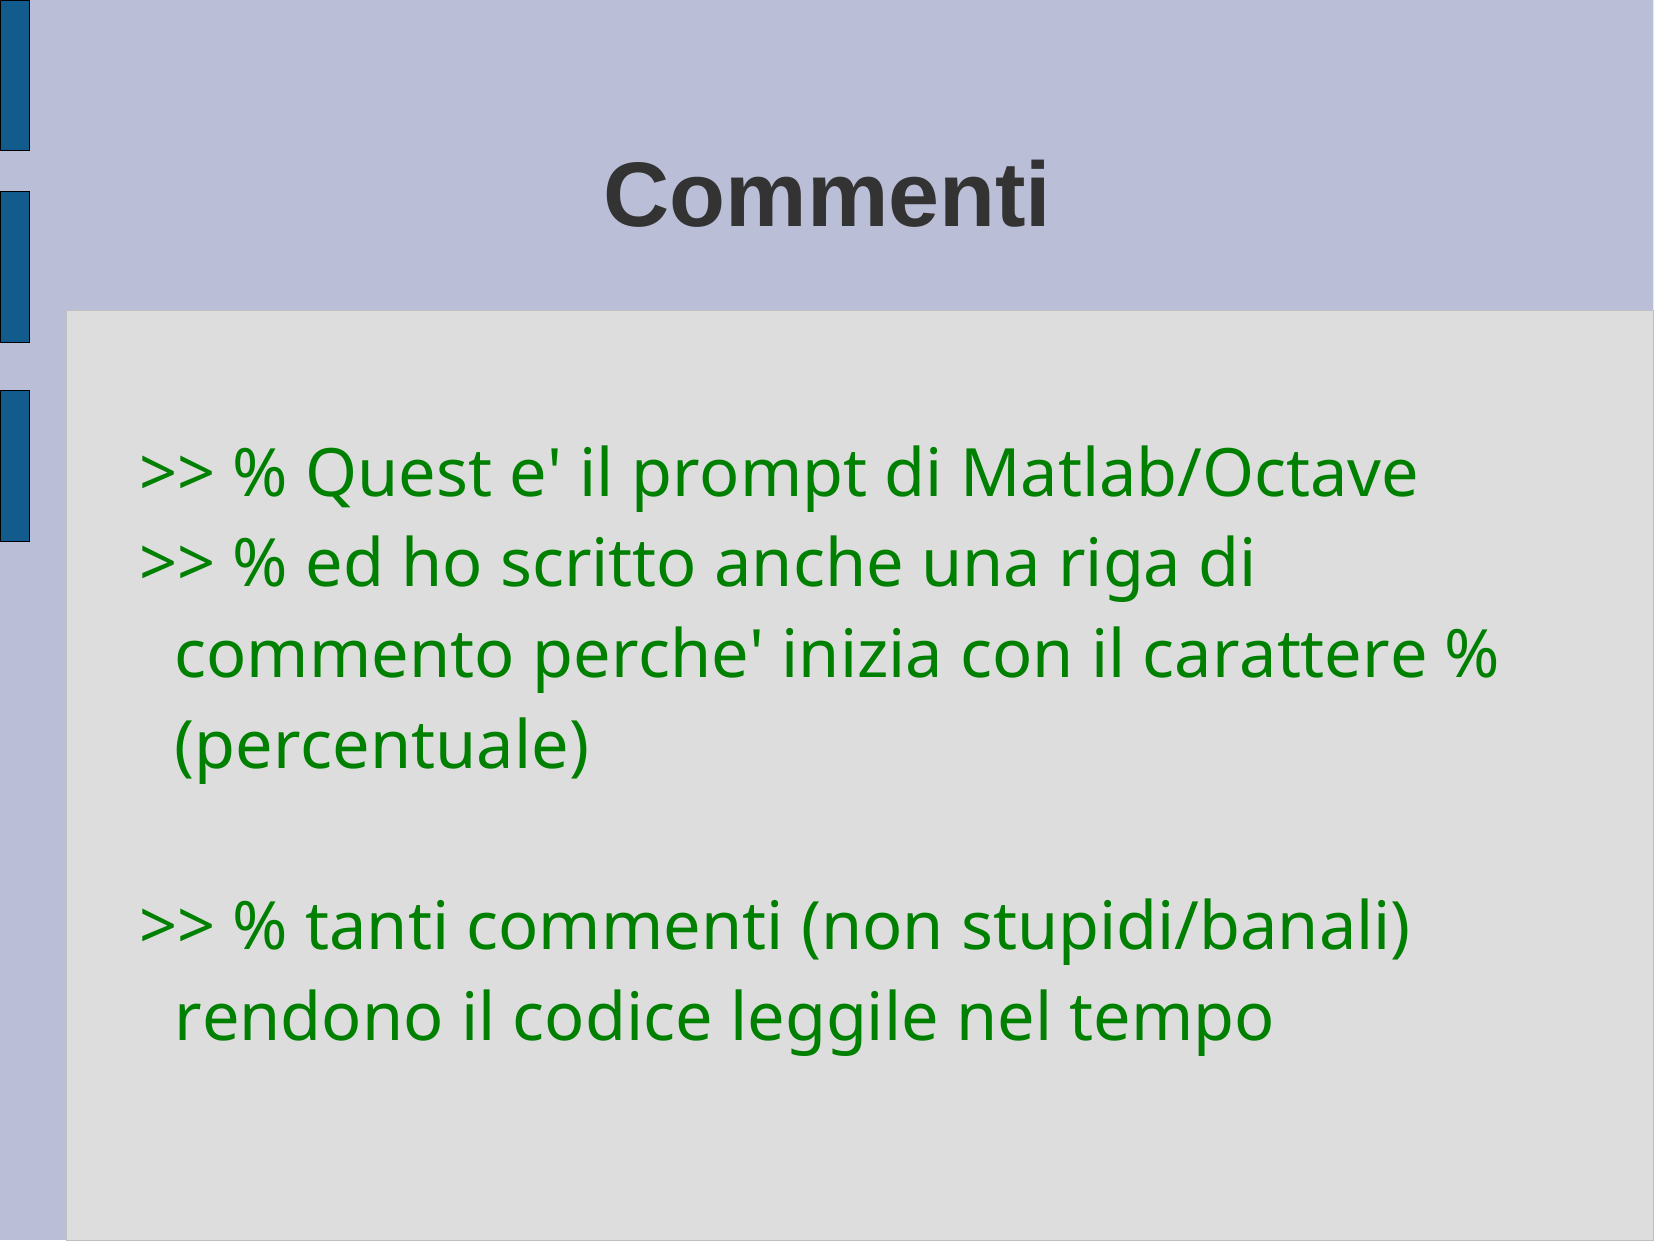

# Commenti
>> % Quest e' il prompt di Matlab/Octave
>> % ed ho scritto anche una riga di commento perche' inizia con il carattere % (percentuale)
>> % tanti commenti (non stupidi/banali) rendono il codice leggile nel tempo